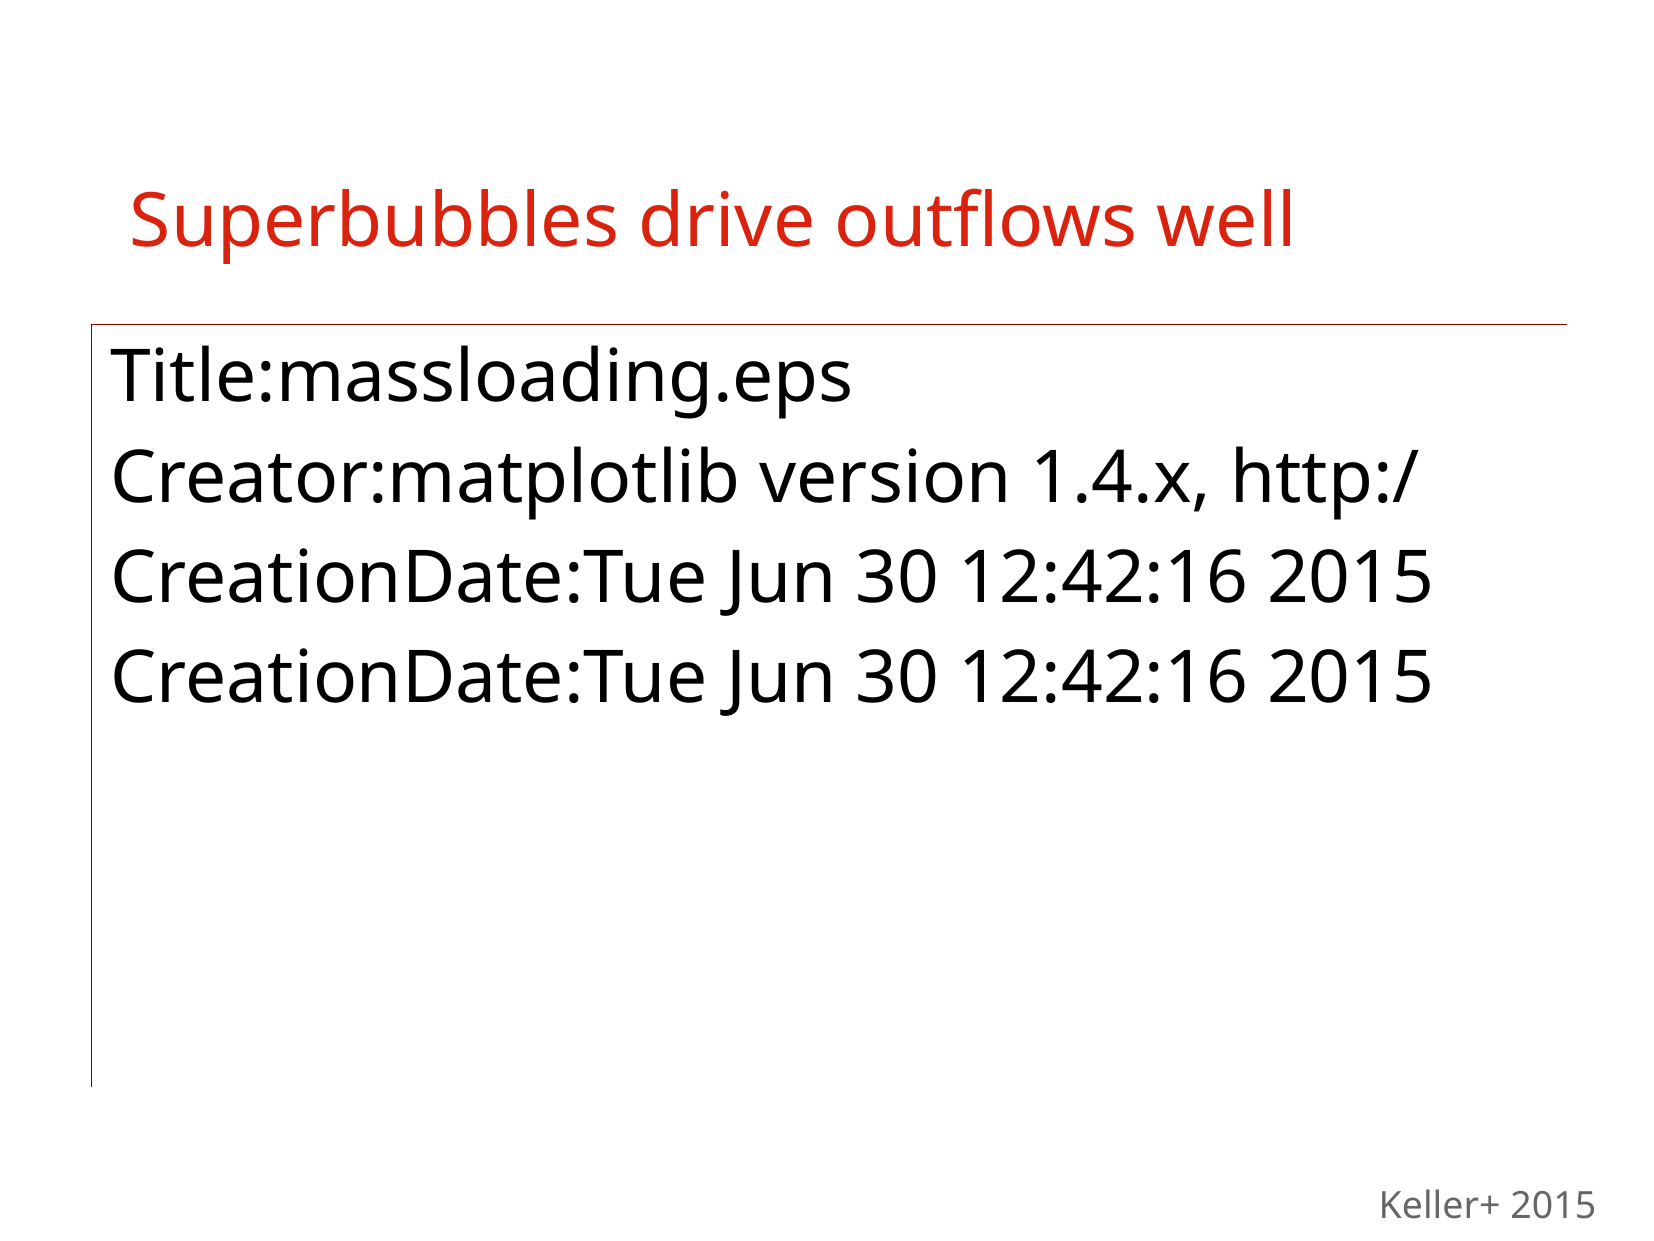

# Superbubbles drive outflows well
Keller+ 2015